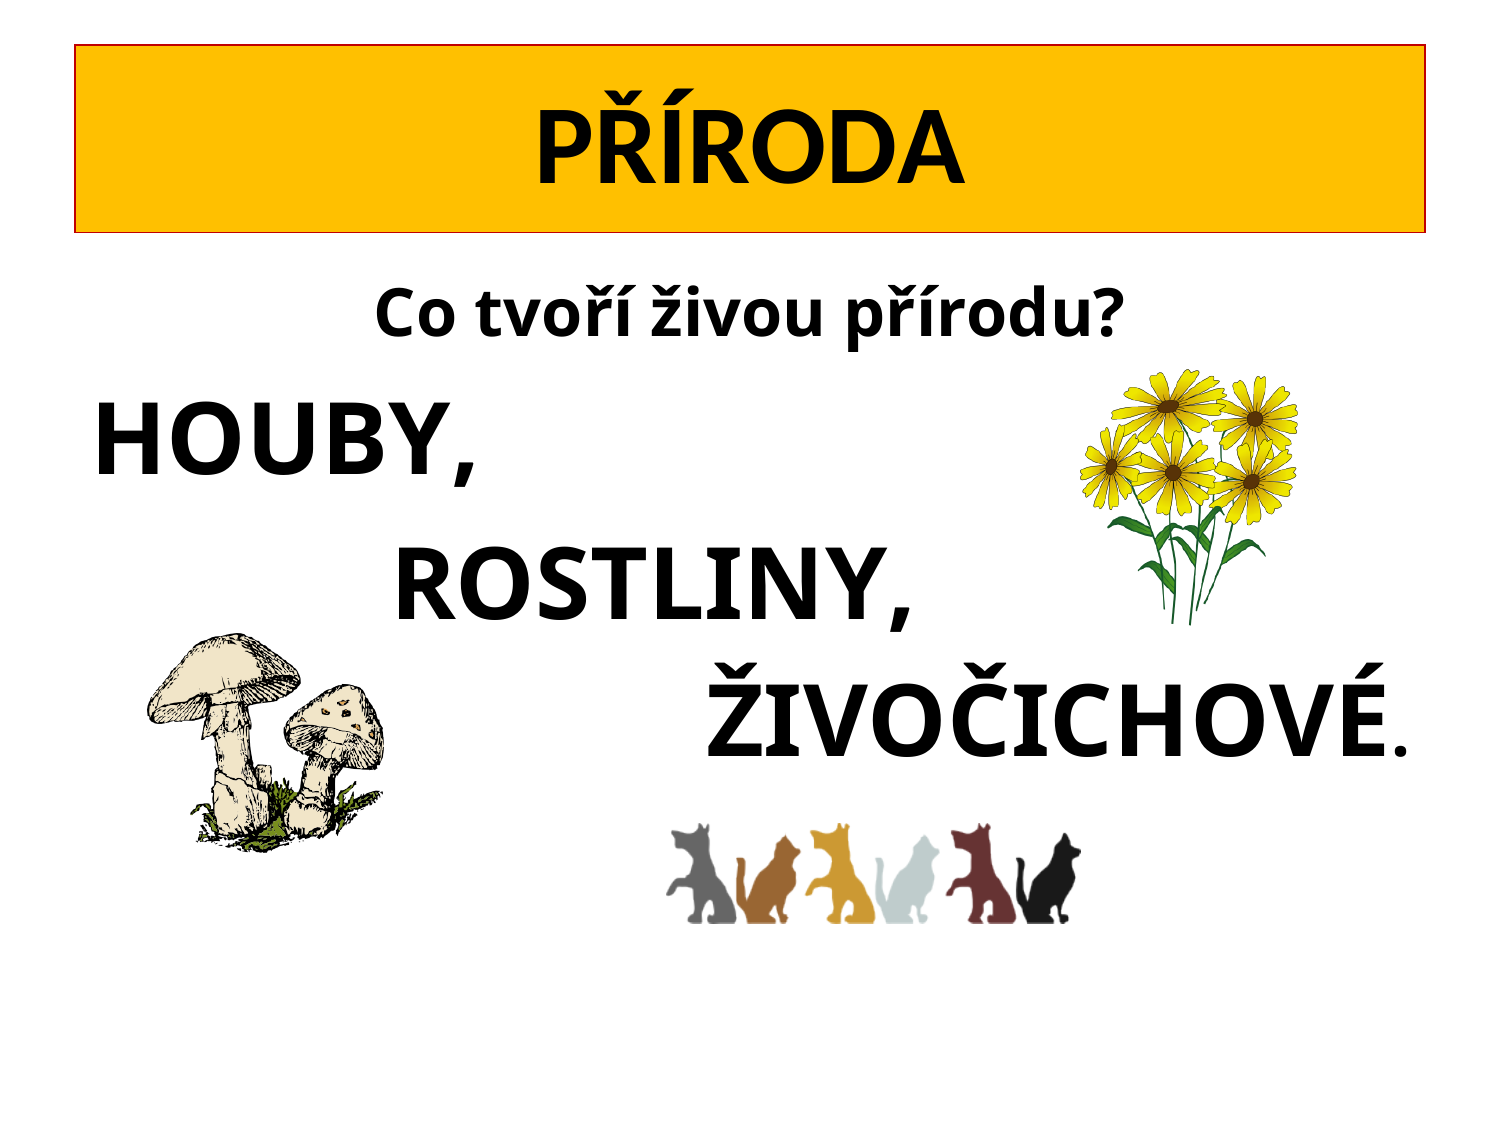

# PŘÍRODA
Co tvoří živou přírodu?
HOUBY,
		ROSTLINY,
ŽIVOČICHOVÉ.